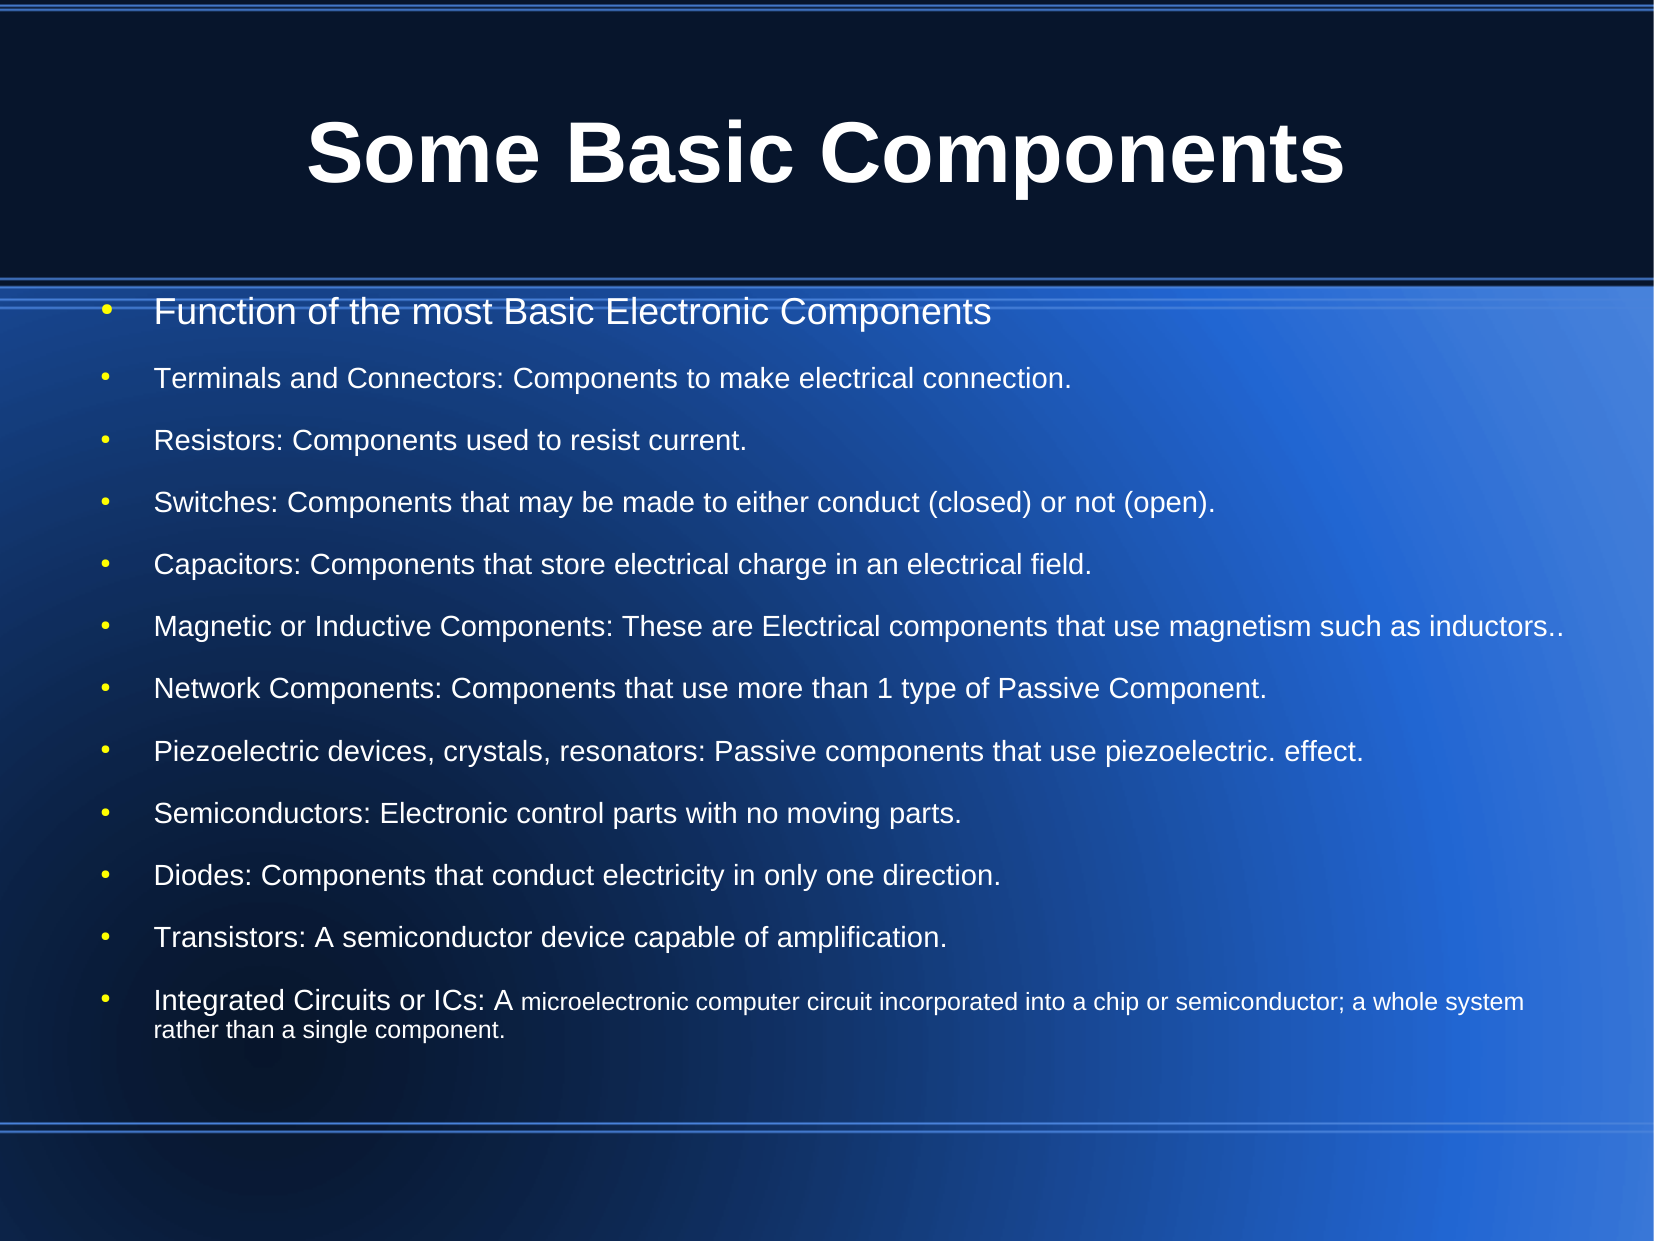

# Some Basic Components
Function of the most Basic Electronic Components
Terminals and Connectors: Components to make electrical connection.
Resistors: Components used to resist current.
Switches: Components that may be made to either conduct (closed) or not (open).
Capacitors: Components that store electrical charge in an electrical field.
Magnetic or Inductive Components: These are Electrical components that use magnetism such as inductors..
Network Components: Components that use more than 1 type of Passive Component.
Piezoelectric devices, crystals, resonators: Passive components that use piezoelectric. effect.
Semiconductors: Electronic control parts with no moving parts.
Diodes: Components that conduct electricity in only one direction.
Transistors: A semiconductor device capable of amplification.
Integrated Circuits or ICs: A microelectronic computer circuit incorporated into a chip or semiconductor; a whole system rather than a single component.